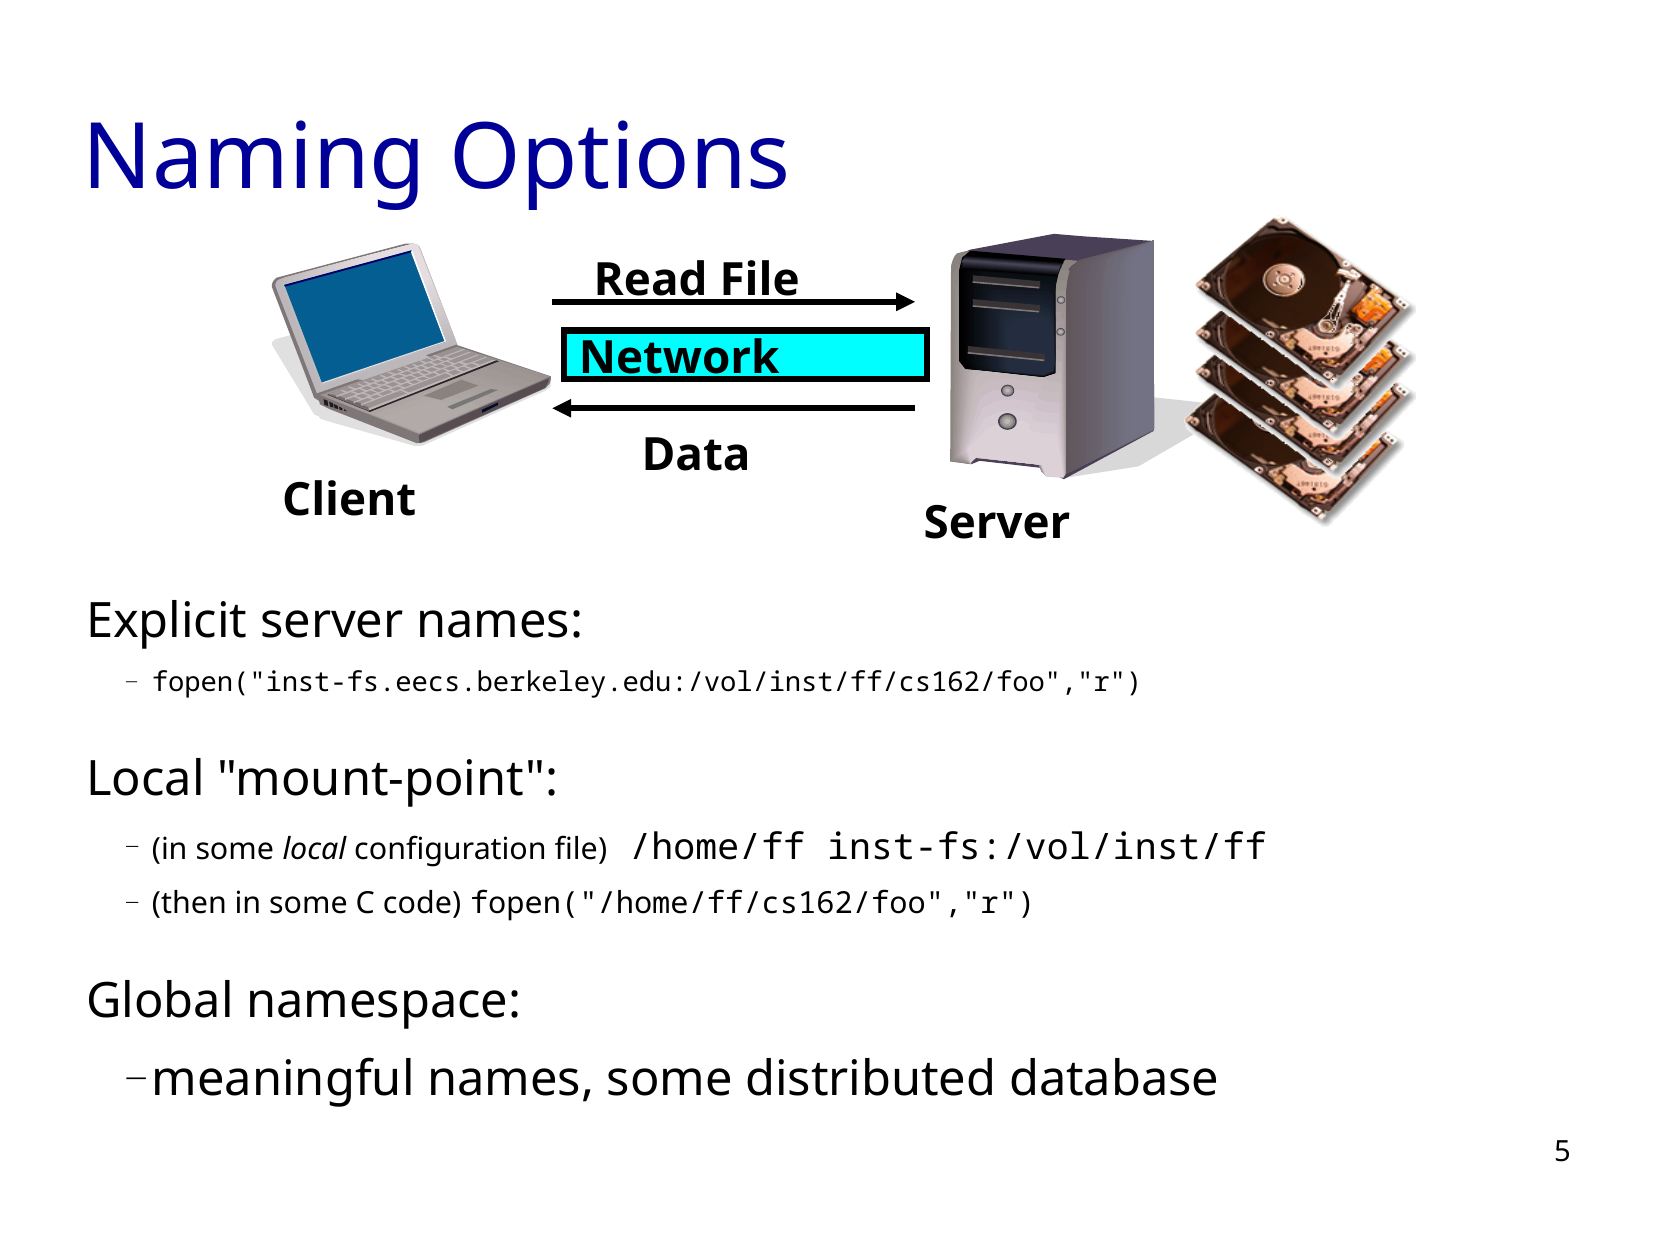

# Naming Options
Read File
Network
Data
Client
Server
Explicit server names:
fopen("inst-fs.eecs.berkeley.edu:/vol/inst/ff/cs162/foo","r")
Local "mount-point":
(in some local configuration file) /home/ff inst-fs:/vol/inst/ff
(then in some C code) fopen("/home/ff/cs162/foo","r")
Global namespace:
meaningful names, some distributed database
5